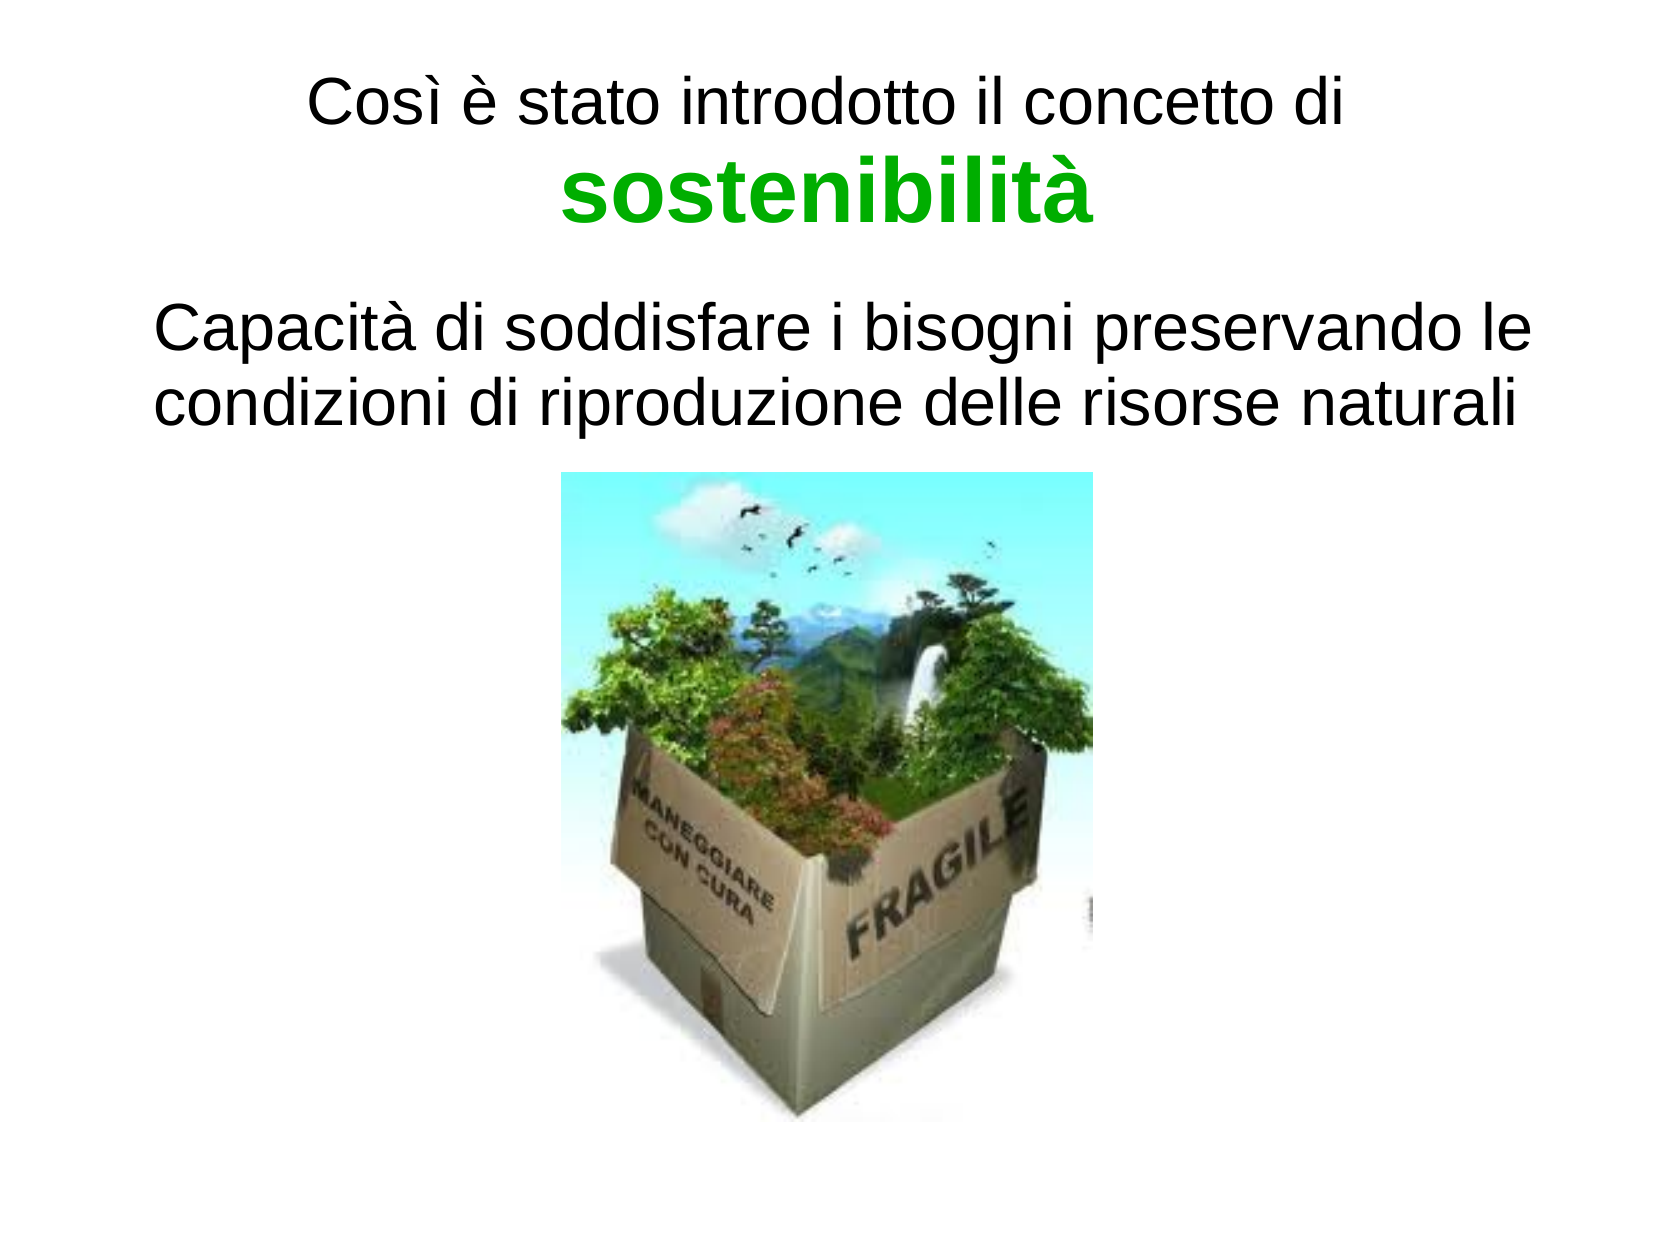

# Così è stato introdotto il concetto di sostenibilità
Capacità di soddisfare i bisogni preservando le condizioni di riproduzione delle risorse naturali